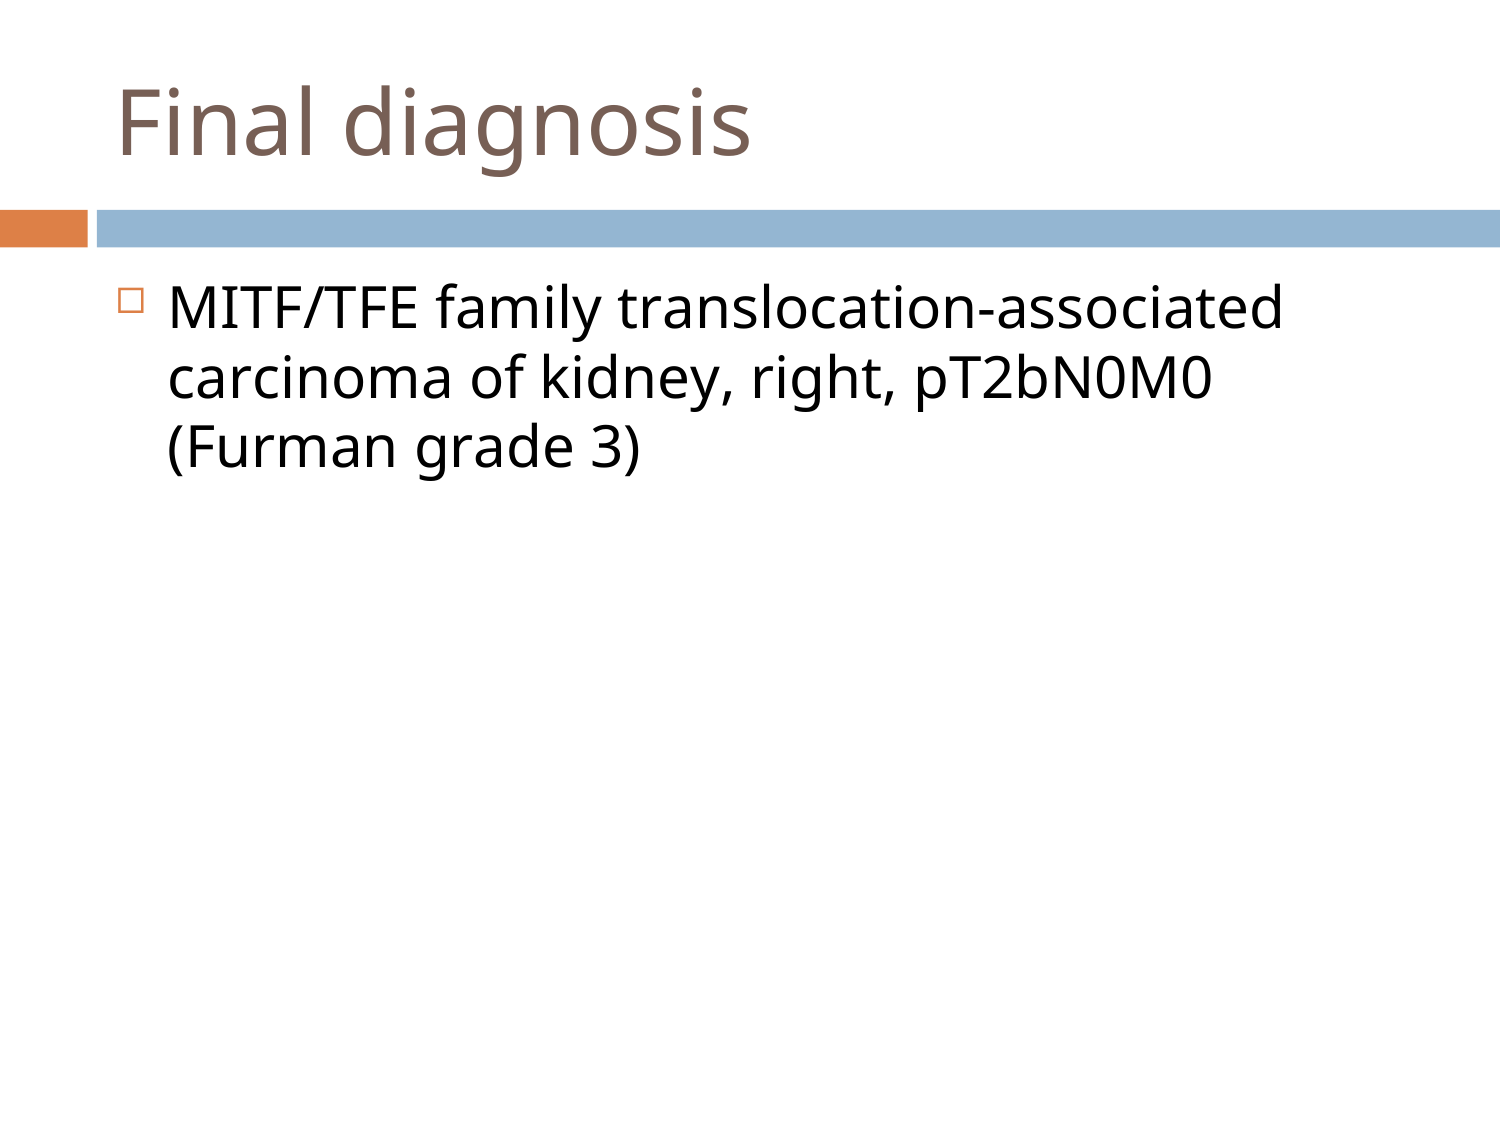

# Final diagnosis
MITF/TFE family translocation-associated carcinoma of kidney, right, pT2bN0M0 (Furman grade 3)